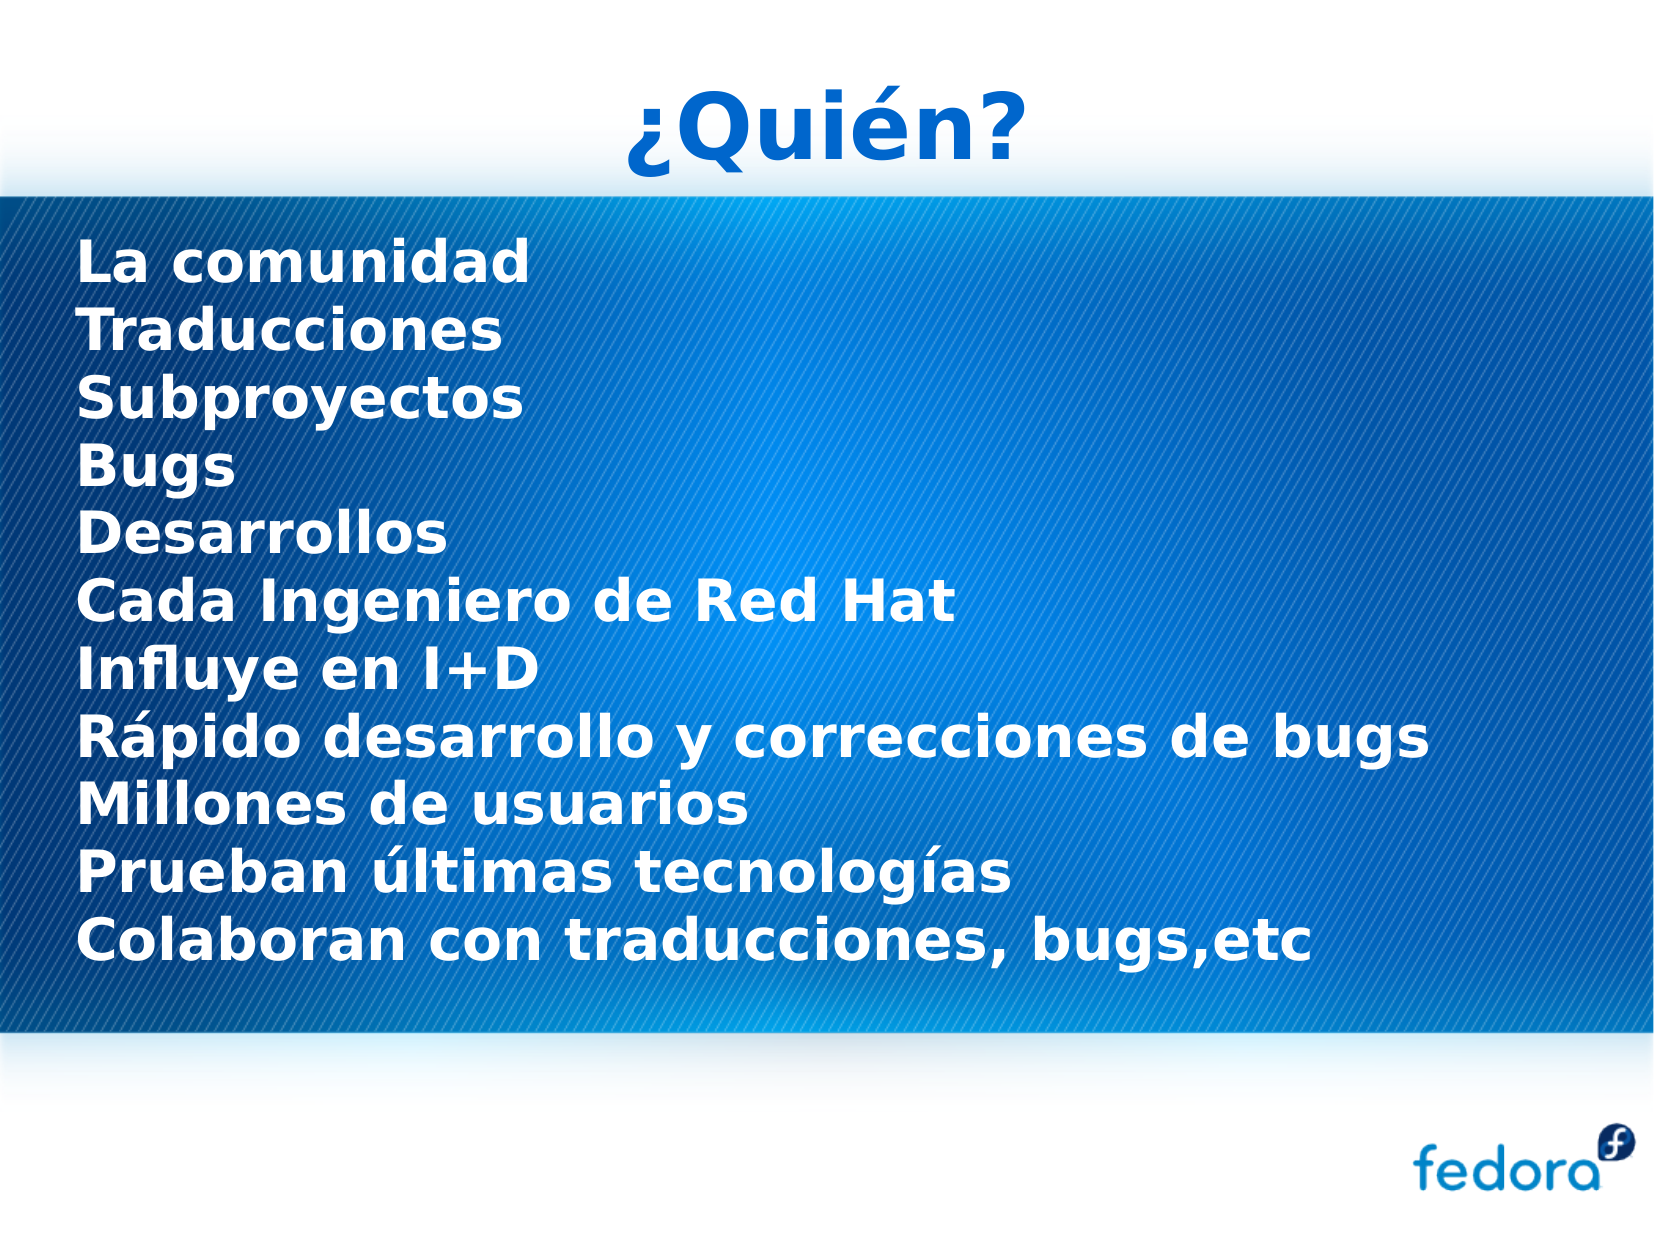

# ¿Quién?
La comunidad
Traducciones
Subproyectos
Bugs
Desarrollos
Cada Ingeniero de Red Hat
Influye en I+D
Rápido desarrollo y correcciones de bugs
Millones de usuarios
Prueban últimas tecnologías
Colaboran con traducciones, bugs,etc